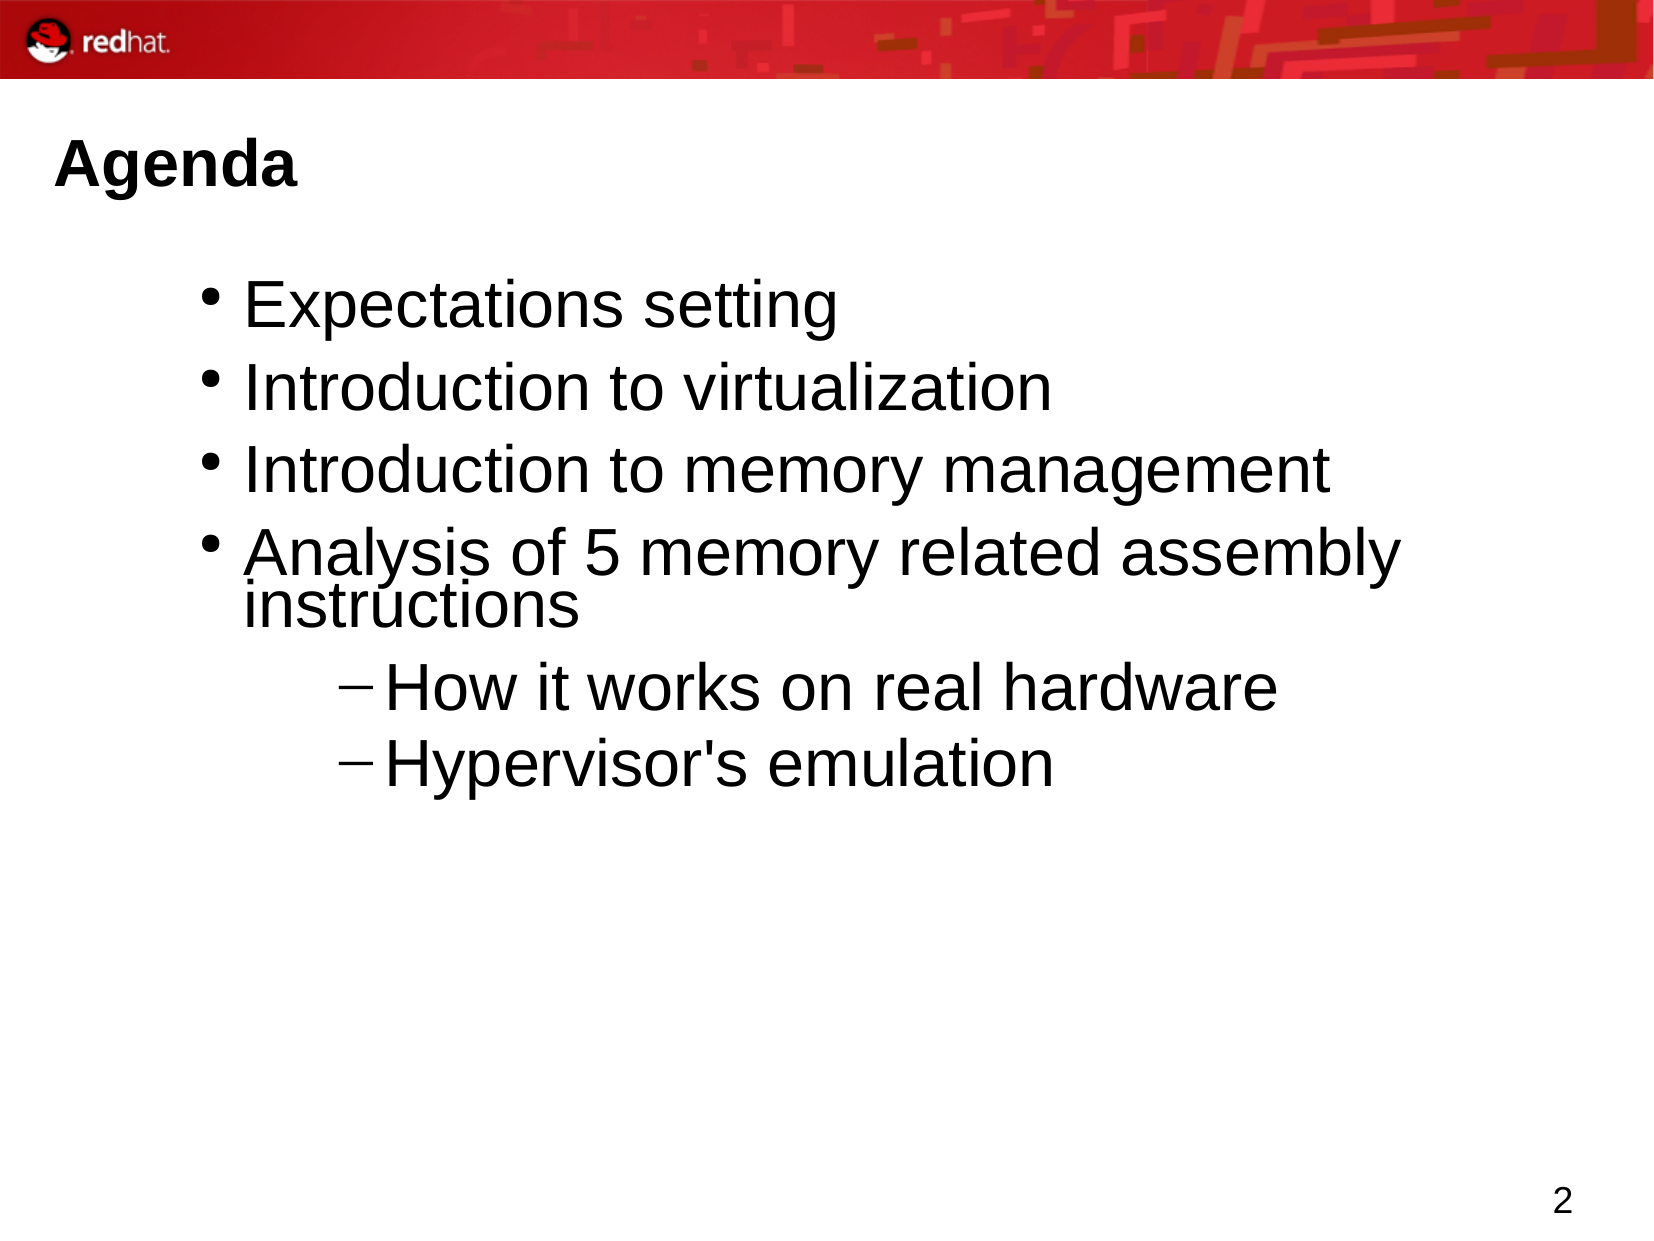

# Agenda
Expectations setting
Introduction to virtualization
Introduction to memory management
Analysis of 5 memory related assembly instructions
How it works on real hardware
Hypervisor's emulation